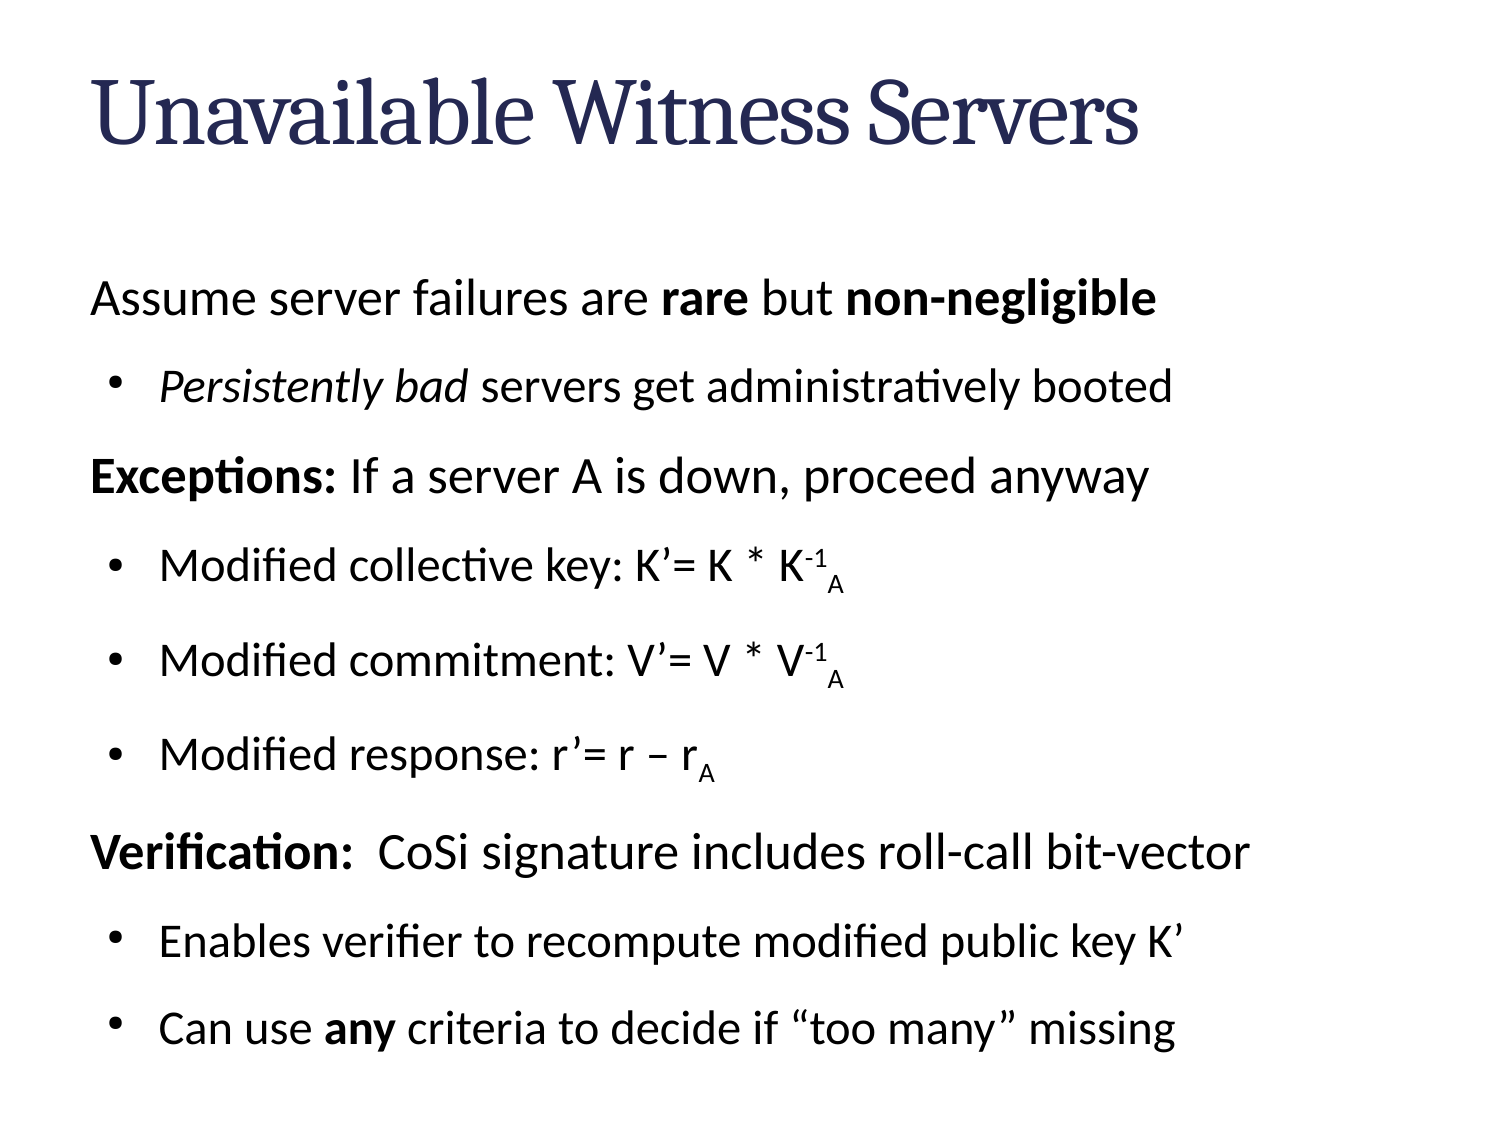

# Unavailable Witness Servers
Assume server failures are rare but non-negligible
Persistently bad servers get administratively booted
Exceptions: If a server A is down, proceed anyway
Modified collective key: K’= K * K-1A
Modified commitment: V’= V * V-1A
Modified response: r’= r – rA
Verification: CoSi signature includes roll-call bit-vector
Enables verifier to recompute modified public key K’
Can use any criteria to decide if “too many” missing